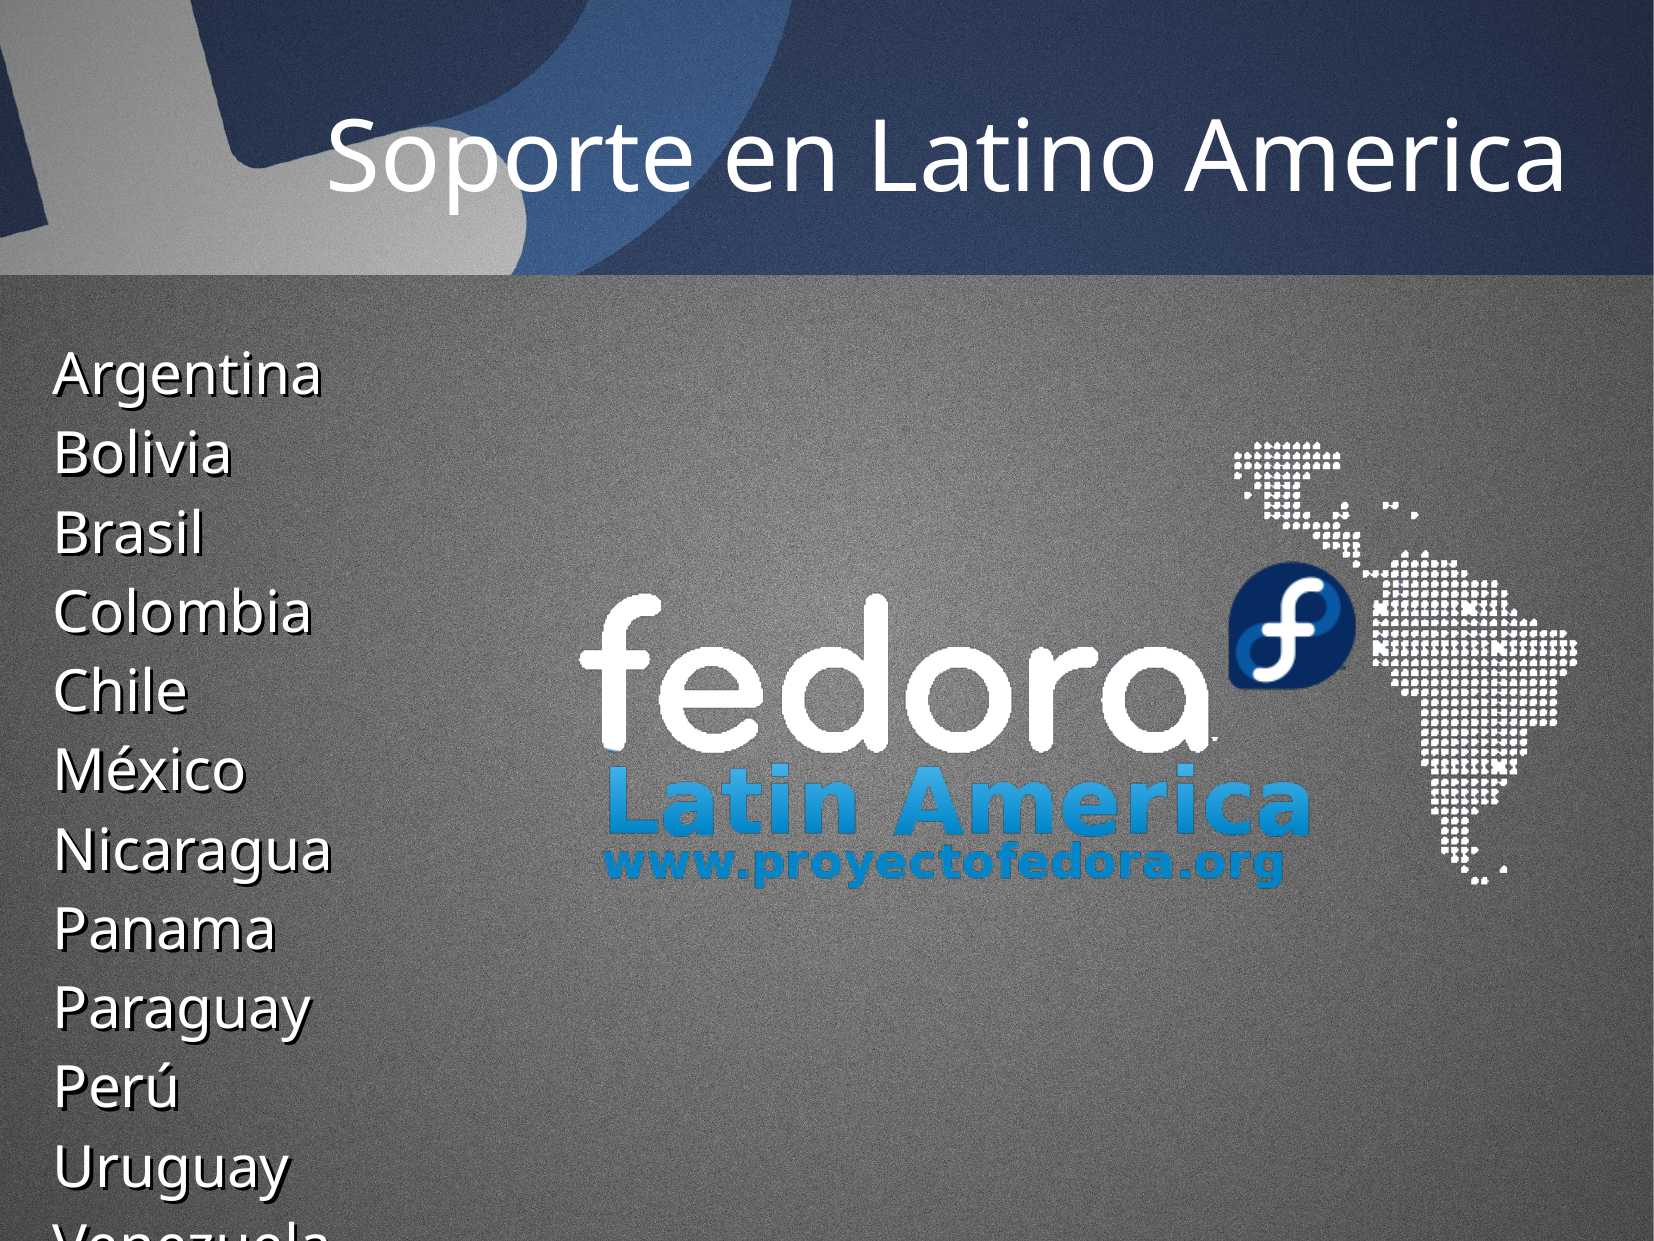

# Soporte en Latino America
Argentina
Bolivia
Brasil
Colombia
Chile
México
Nicaragua
Panama
Paraguay
Perú
Uruguay
Venezuela